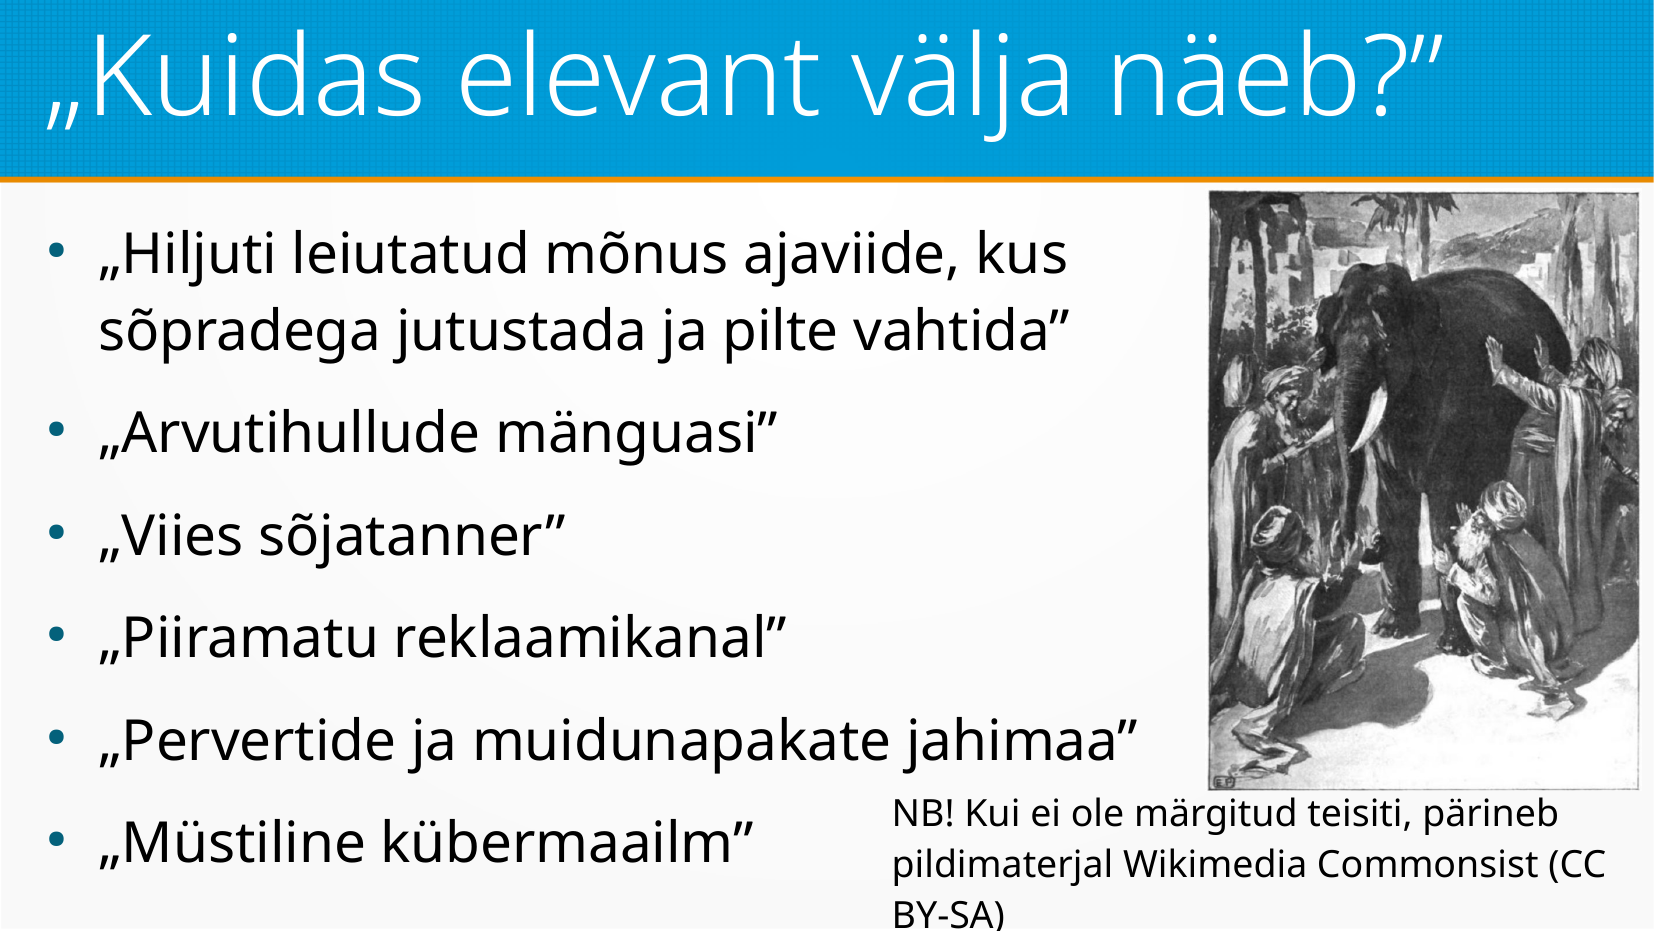

# „Kuidas elevant välja näeb?”
„Hiljuti leiutatud mõnus ajaviide, kus sõpradega jutustada ja pilte vahtida”
„Arvutihullude mänguasi”
„Viies sõjatanner”
„Piiramatu reklaamikanal”
„Pervertide ja muidunapakate jahimaa”
„Müstiline kübermaailm”
NB! Kui ei ole märgitud teisiti, pärineb pildimaterjal Wikimedia Commonsist (CC BY-SA)